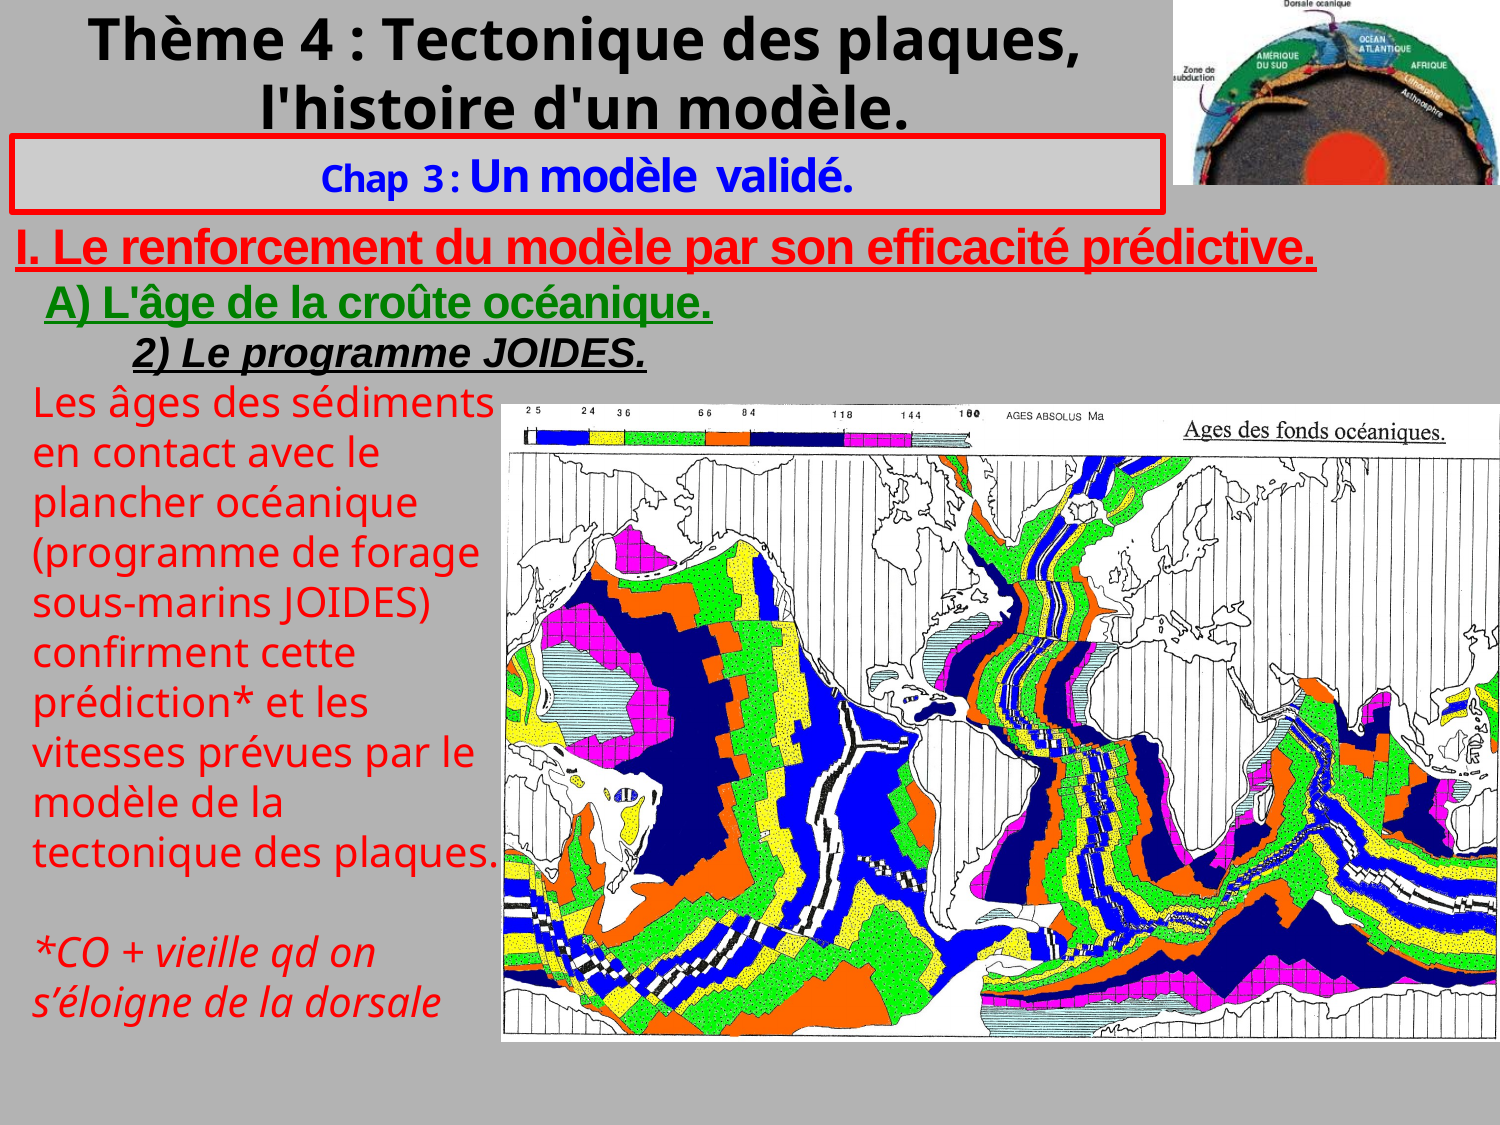

Thème 4 : Tectonique des plaques, l'histoire d'un modèle.
Chap 3 : Un modèle validé.
I. Le renforcement du modèle par son efficacité prédictive.
A) L'âge de la croûte océanique.
2) Le programme JOIDES.
Les âges des sédiments en contact avec le plancher océanique (programme de forage sous-marins JOIDES) confirment cette prédiction* et les vitesses prévues par le modèle de la tectonique des plaques.
*CO + vieille qd on s’éloigne de la dorsale